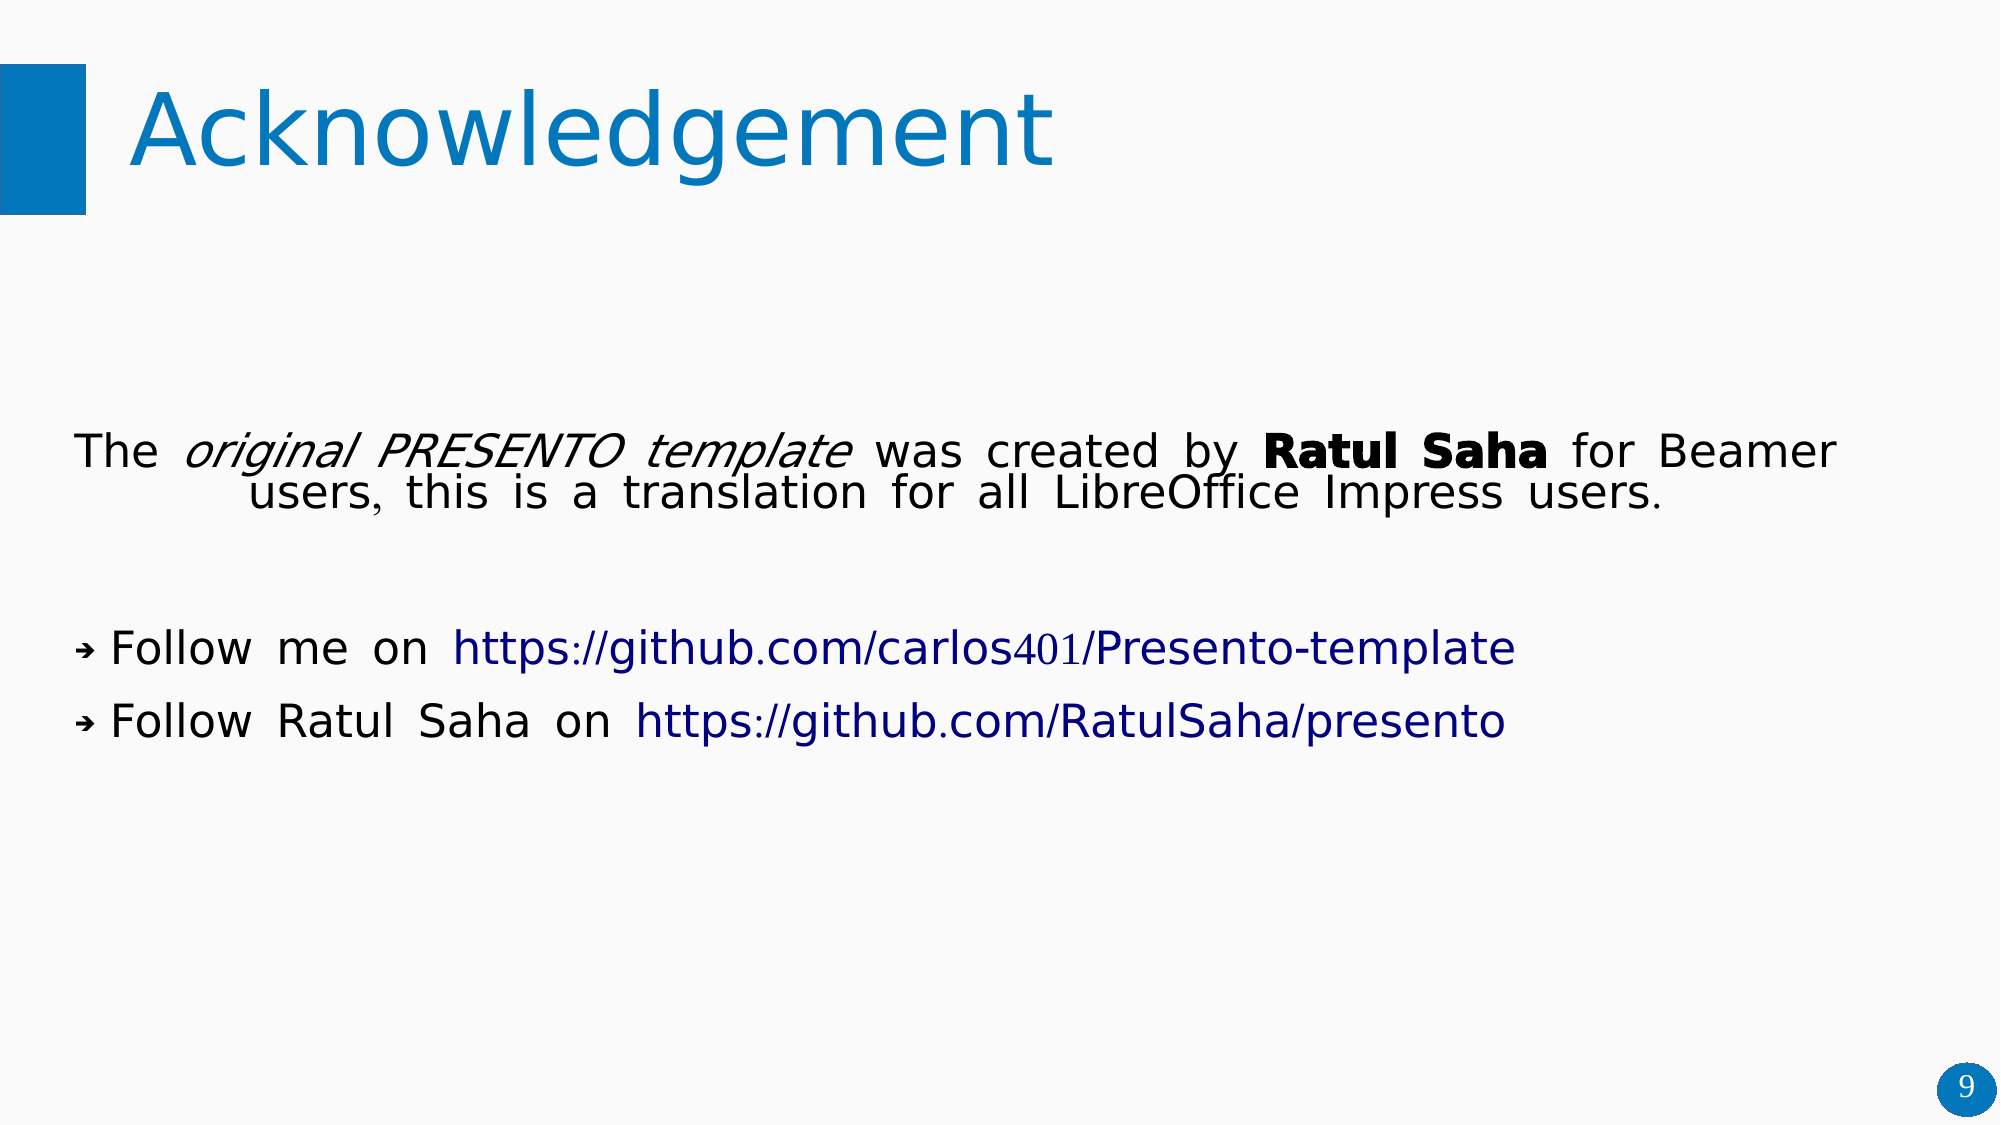

# Acknowledgement
The original PRESENTO template was created by Ratul Saha for Beamer users, this is a translation for all LibreOffice Impress users.
Follow me on https://github.com/carlos401/Presento-template
Follow Ratul Saha on https://github.com/RatulSaha/presento